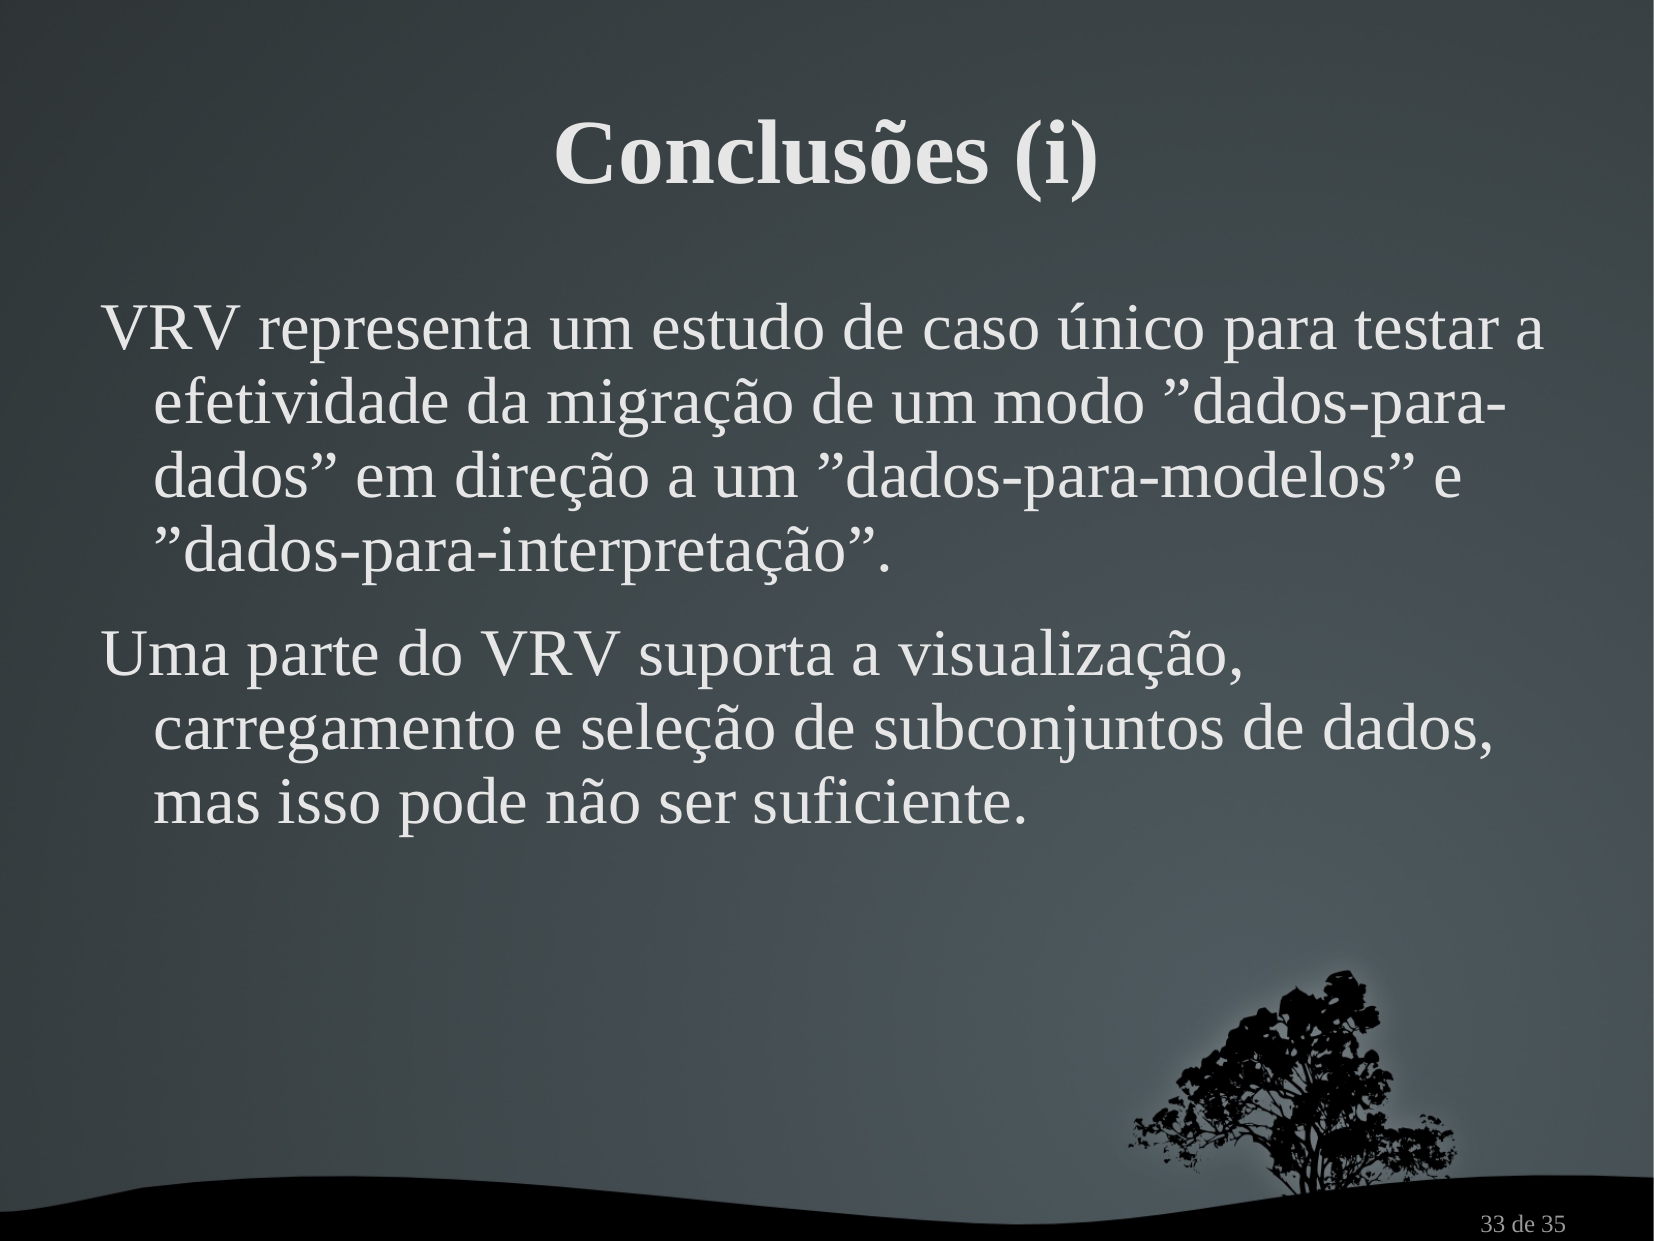

# Conclusões (i)
VRV representa um estudo de caso único para testar a efetividade da migração de um modo ”dados-para-dados” em direção a um ”dados-para-modelos” e ”dados-para-interpretação”.
Uma parte do VRV suporta a visualização, carregamento e seleção de subconjuntos de dados, mas isso pode não ser suficiente.
33